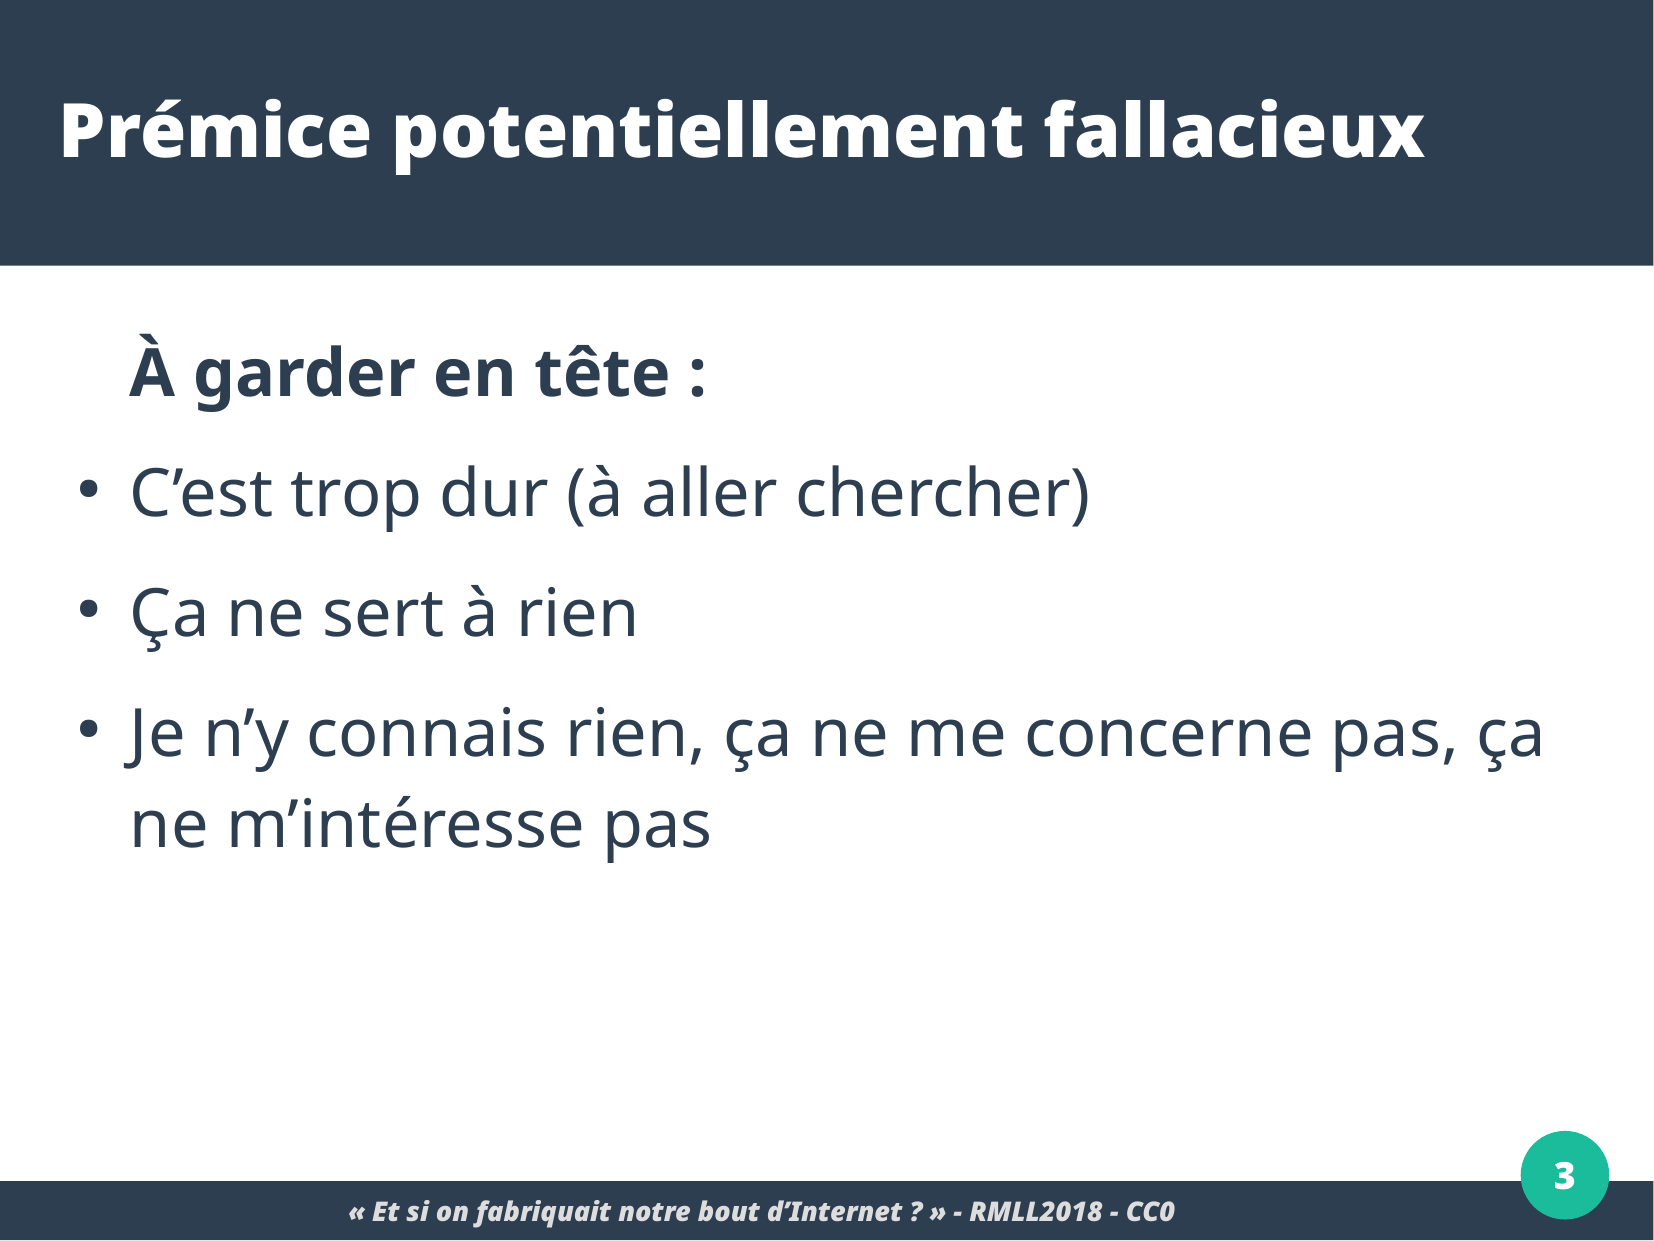

# Prémice potentiellement fallacieux
À garder en tête :
C’est trop dur (à aller chercher)
Ça ne sert à rien
Je n’y connais rien, ça ne me concerne pas, ça ne m’intéresse pas
3
« Et si on fabriquait notre bout d’Internet ? » - RMLL2018 - CC0